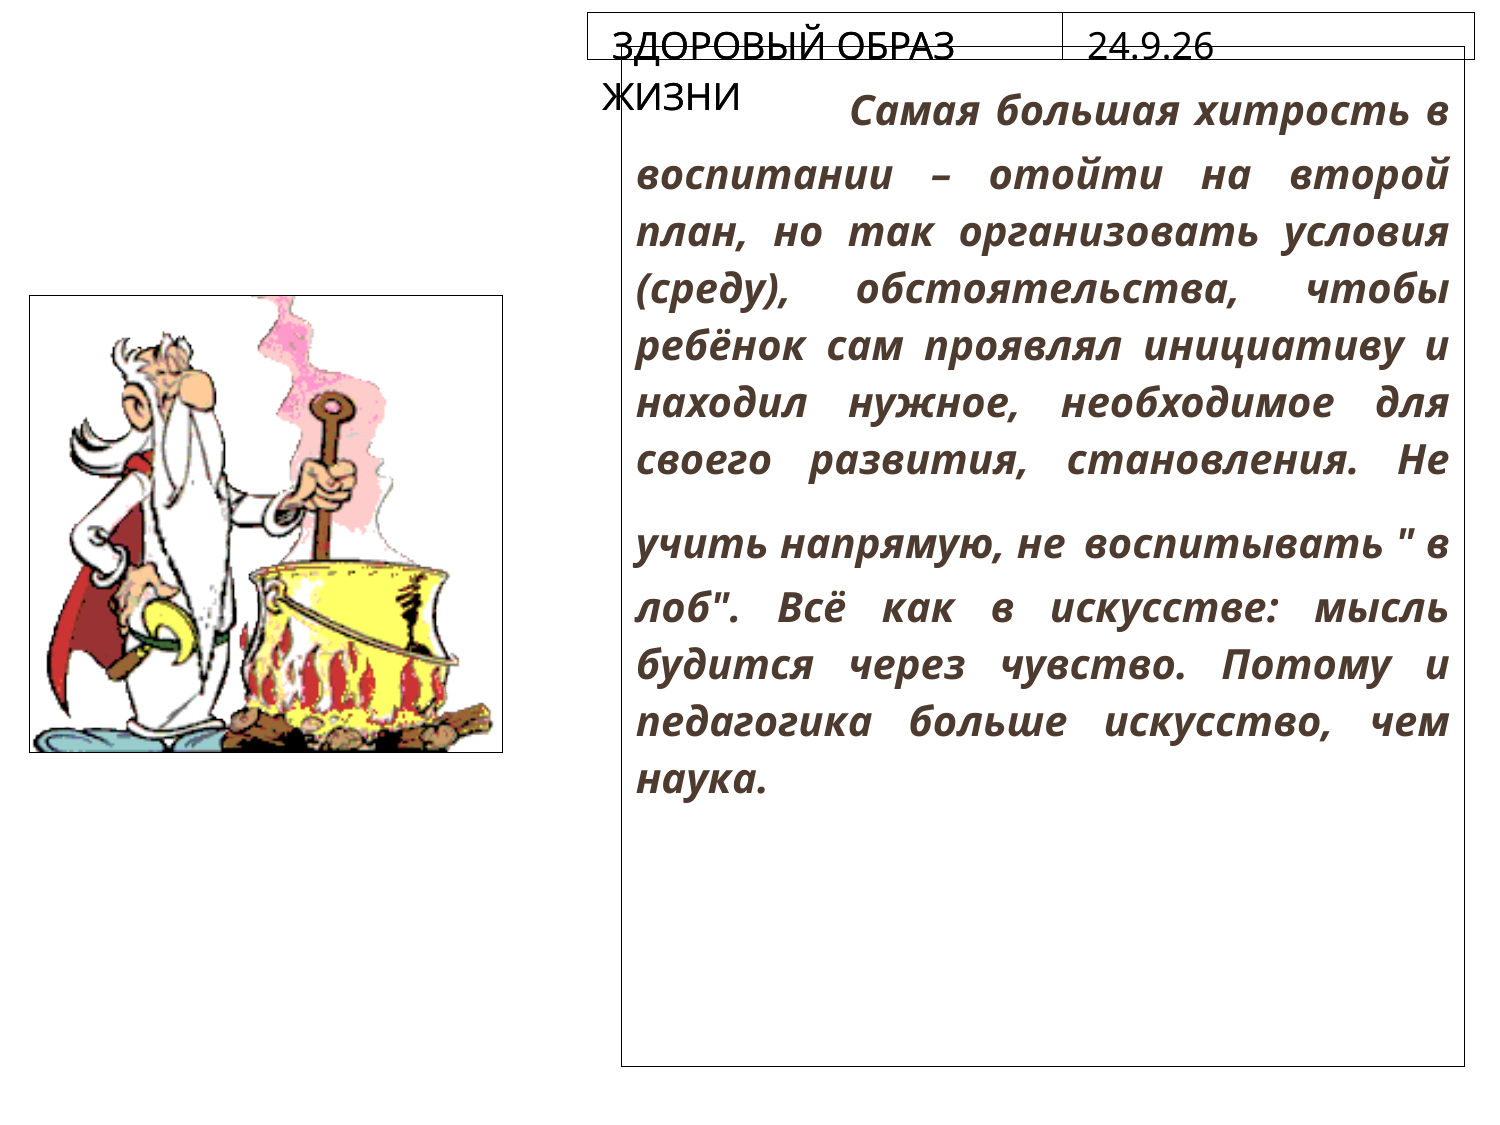

<footer>ЗДОРОВЫЙ ОБРАЗ ЖИЗНИ
# Самая большая хитрость в воспитании – отойти на второй план, но так организовать условия (среду), обстоятельства, чтобы ребёнок сам проявлял инициативу и находил нужное, необходимое для своего развития, становления. Не учить напрямую, не воспитывать " в лоб". Всё как в искусстве: мысль будится через чувство. Потому и педагогика больше искусство, чем наука.